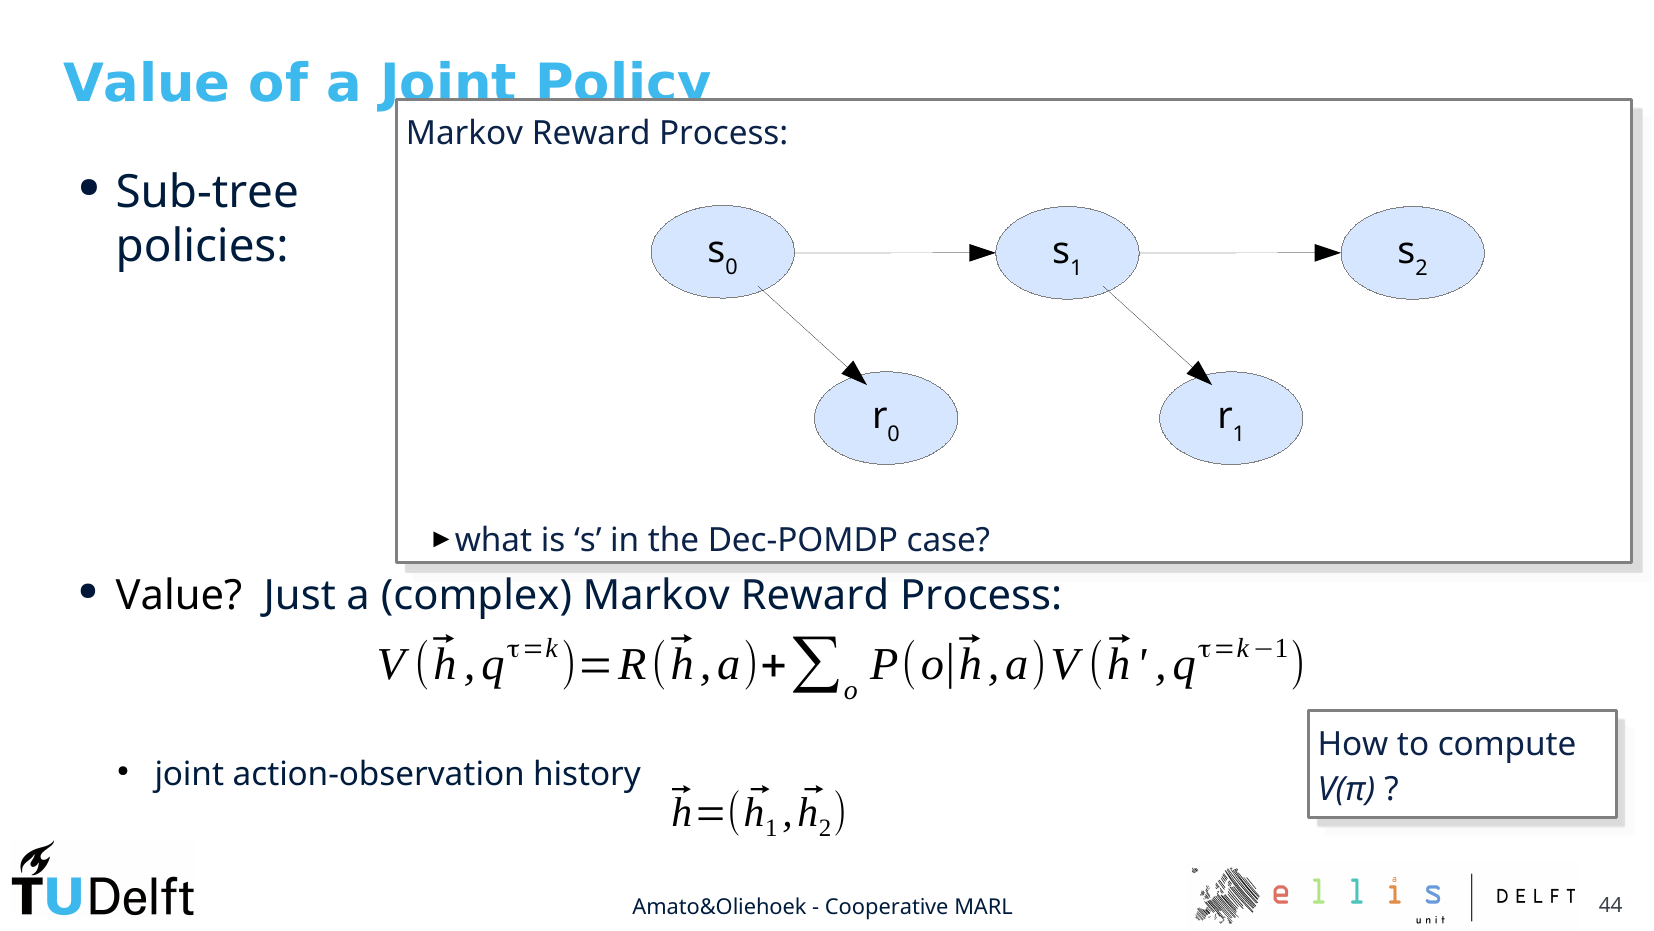

# Value of a Joint Policy
Markov Reward Process:
what is ‘s’ in the Dec-POMDP case?
s0
s1
s2
r0
r1
Sub-tree
policies:
Value? Just a (complex) Markov Reward Process:
joint action-observation history
How to compute V(π) ?
Amato&Oliehoek - Cooperative MARL